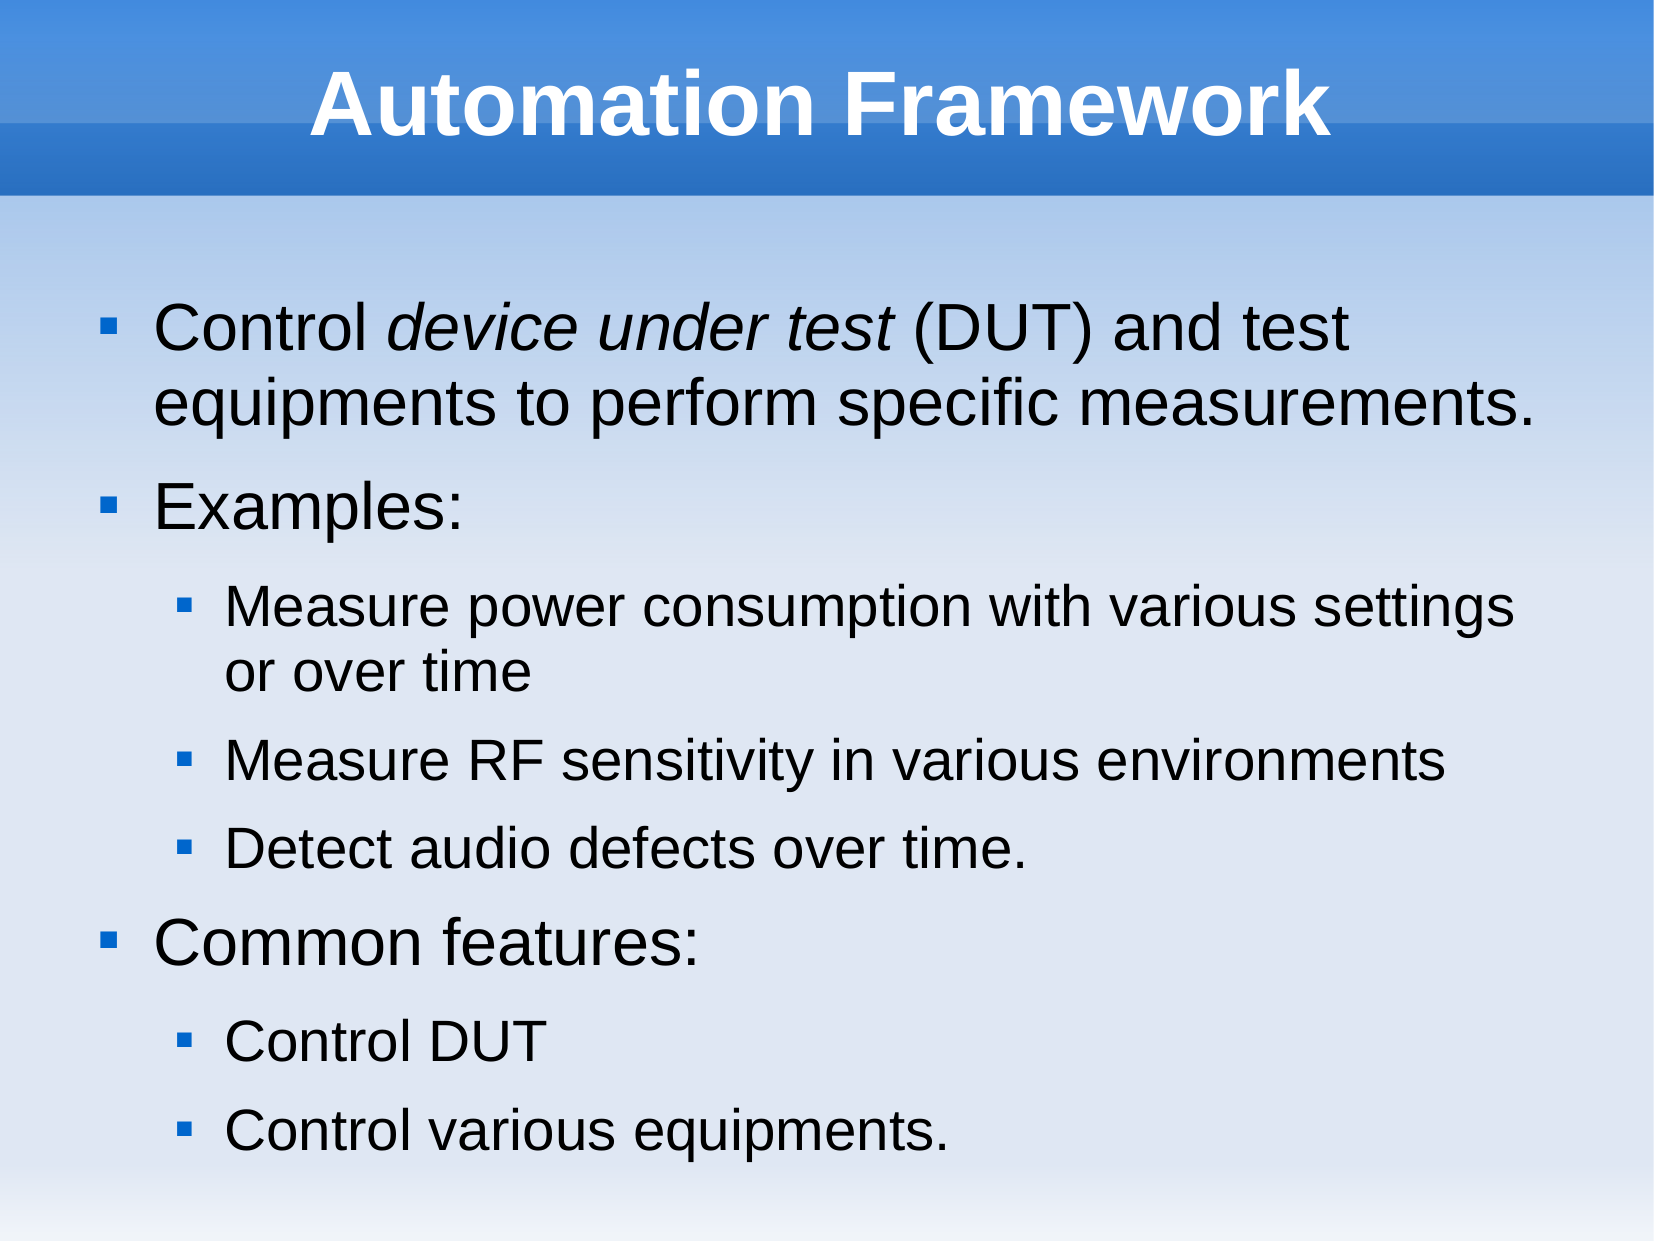

# Automation Framework
Control device under test (DUT) and test equipments to perform specific measurements.
Examples:
Measure power consumption with various settings or over time
Measure RF sensitivity in various environments
Detect audio defects over time.
Common features:
Control DUT
Control various equipments.